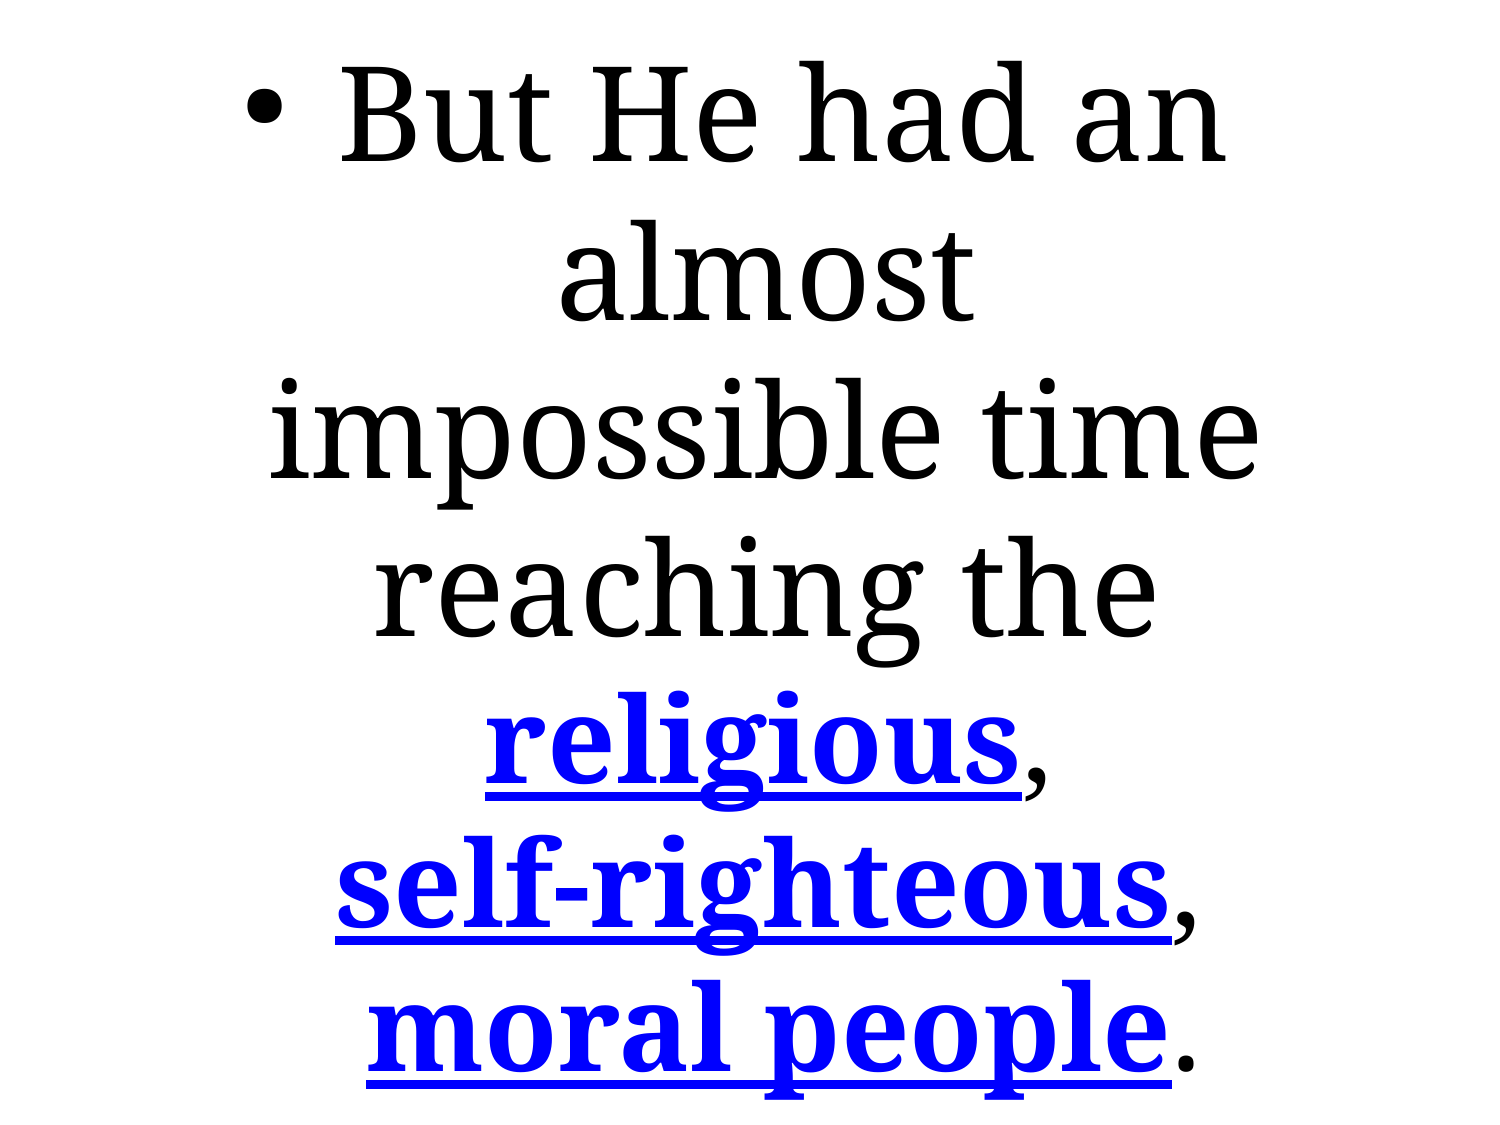

# But He had an almost impossible time reaching the religious, self-righteous, moral people.